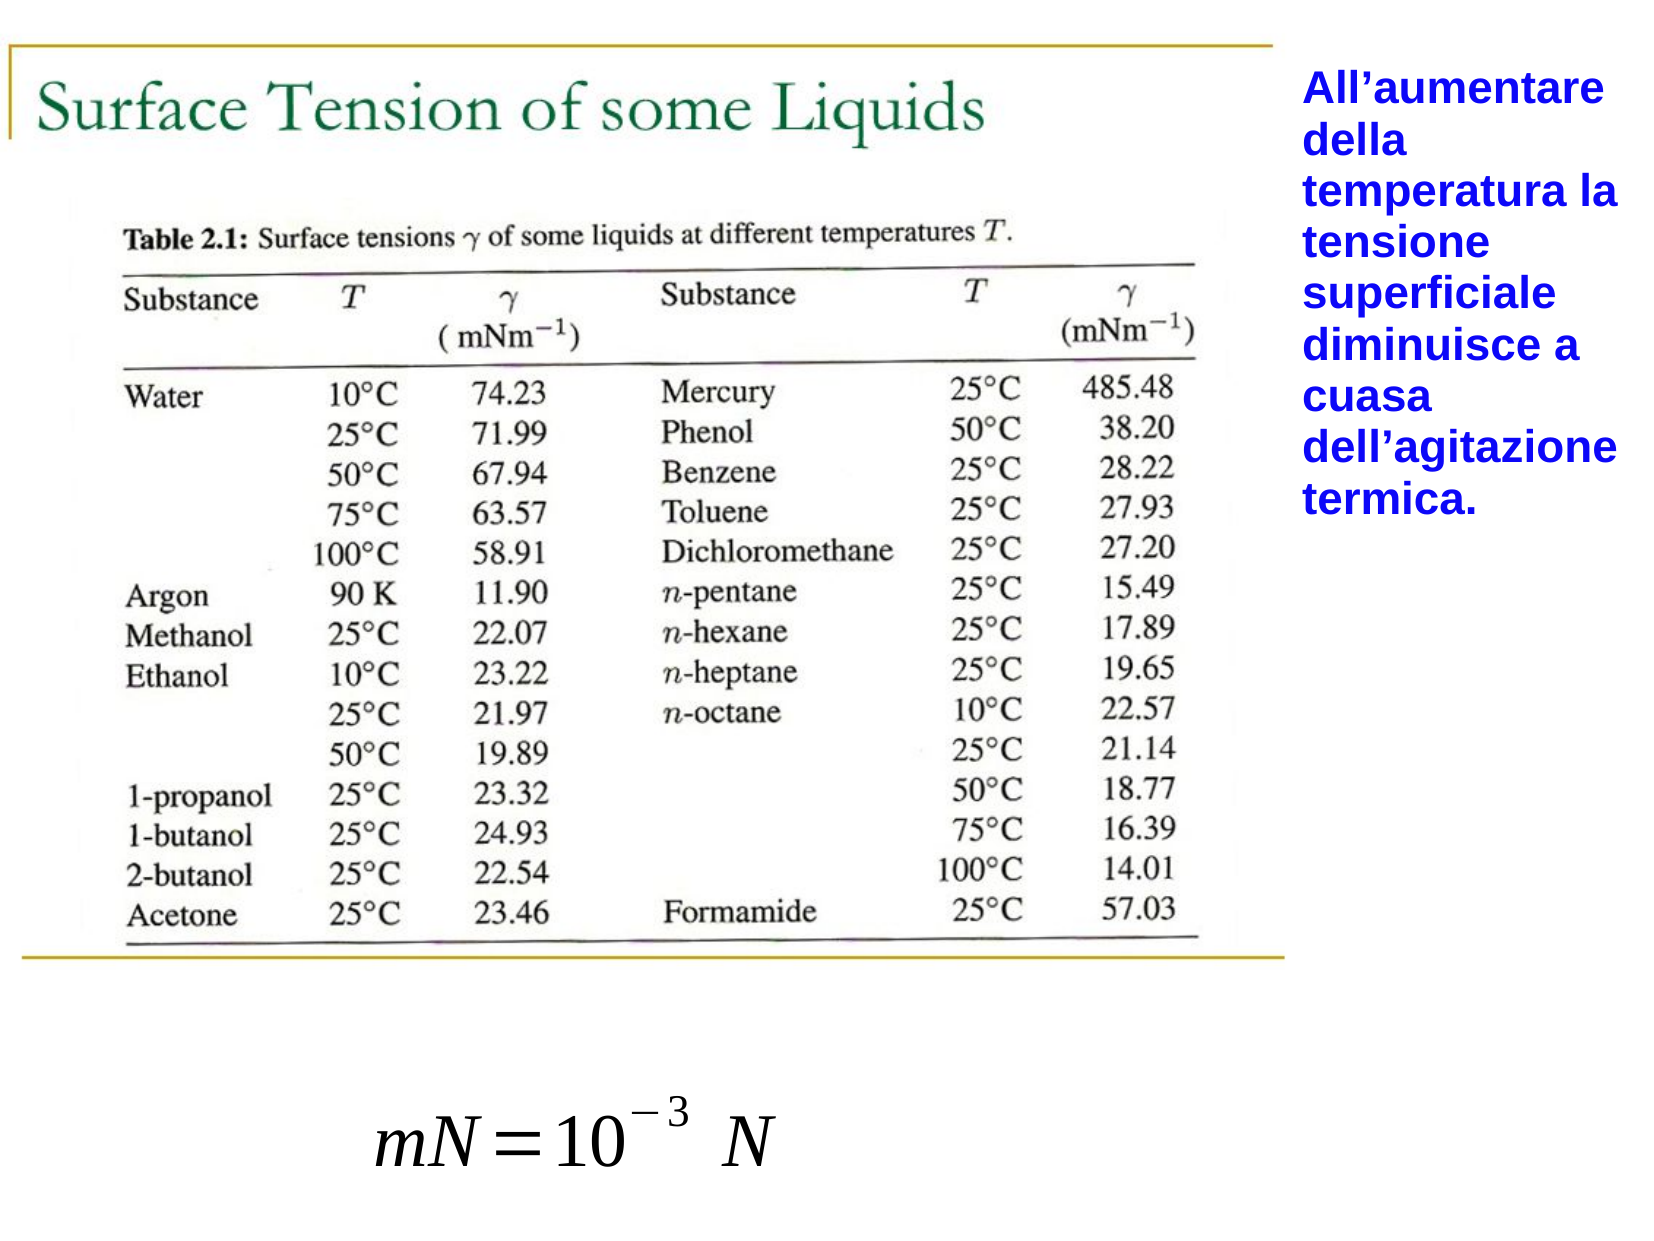

All’aumentare della temperatura la tensione superficiale diminuisce a cuasa dell’agitazione termica.